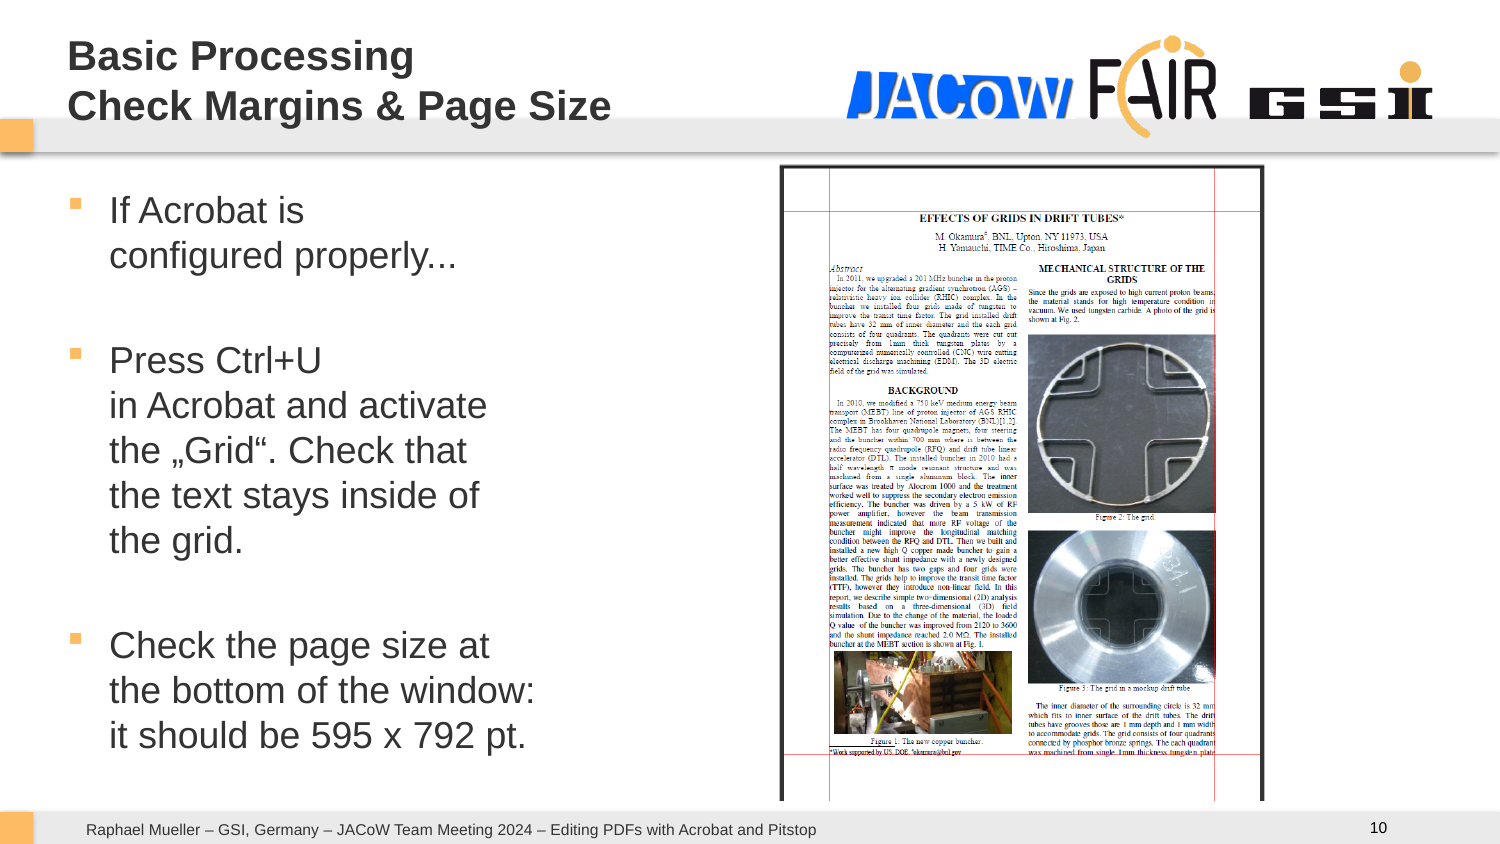

Basic Processing
Check Margins & Page Size
# If Acrobat is configured properly...
Press Ctrl+U
in Acrobat and activate
the „Grid“. Check that
the text stays inside of
the grid.
Check the page size at
the bottom of the window:
it should be 595 x 792 pt.